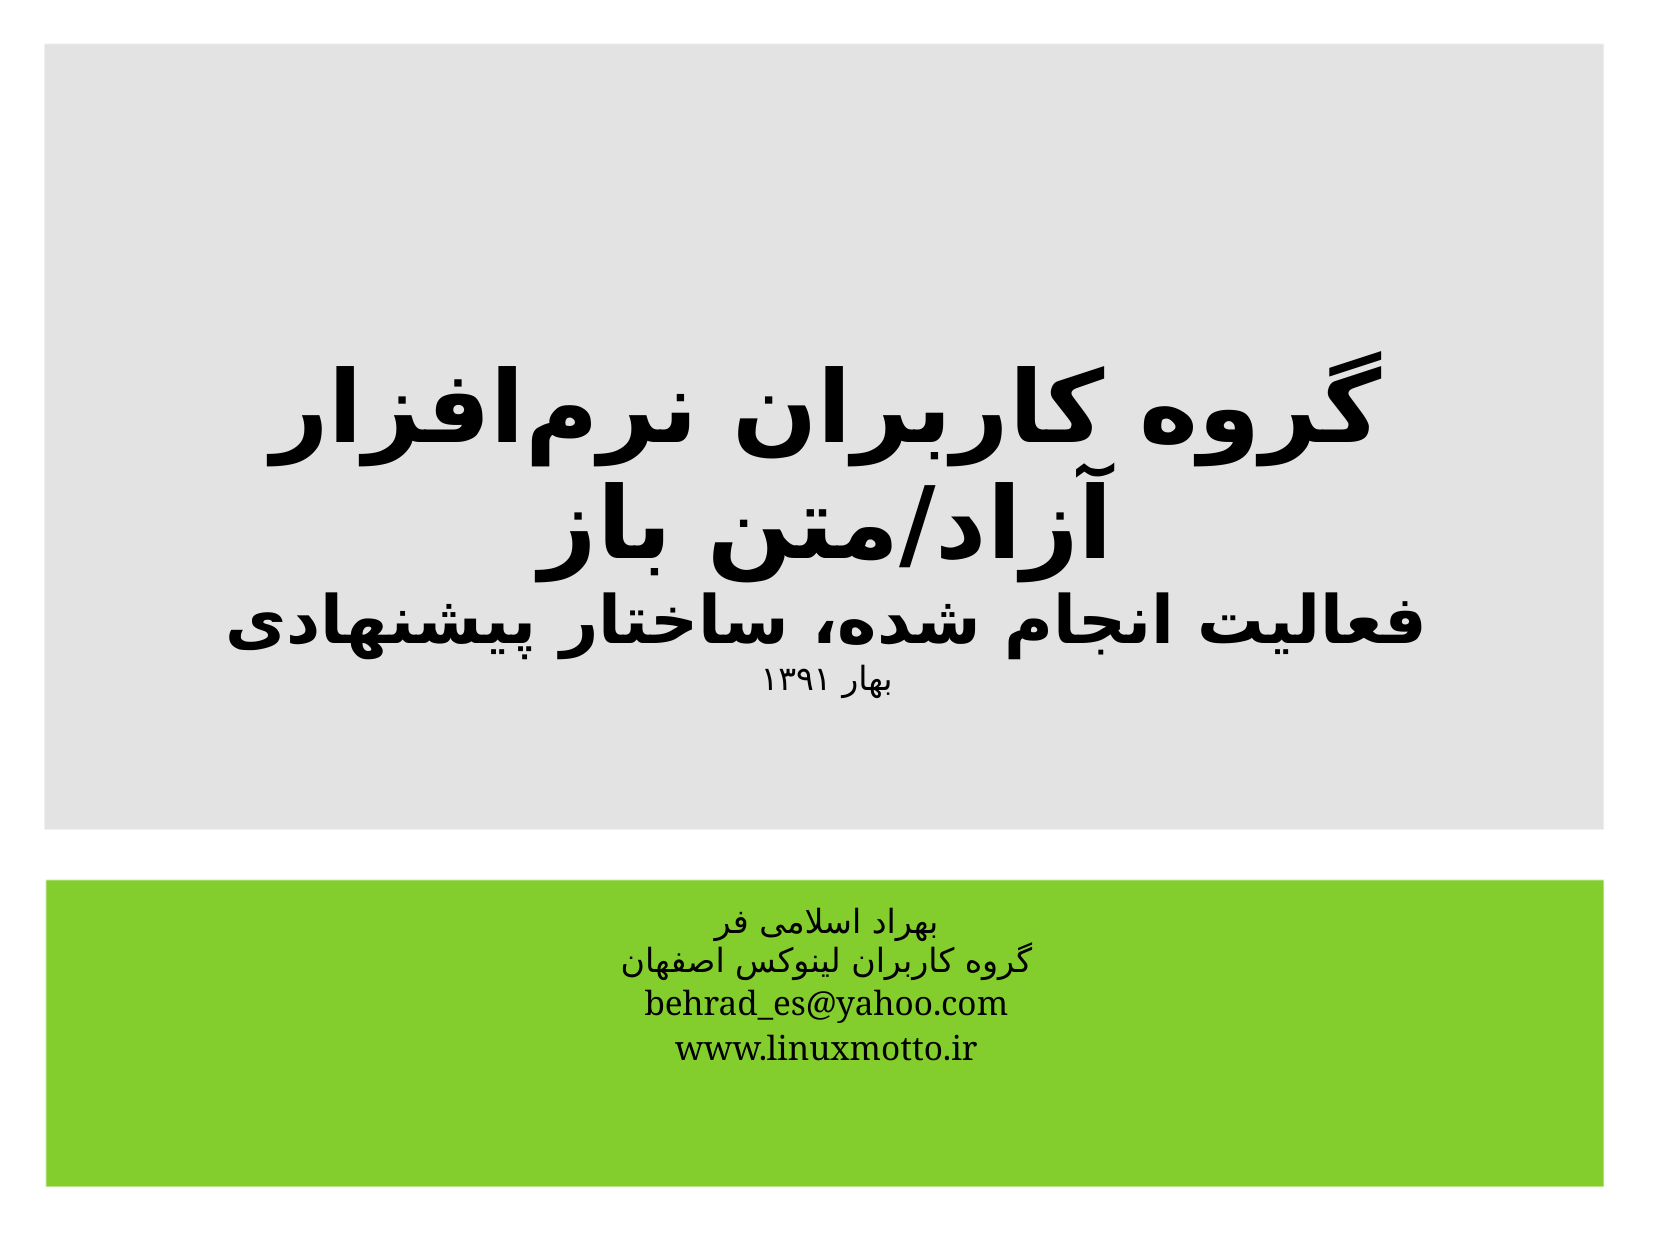

گروه کاربران نرم‌افزار آزاد/متن باز
فعالیت انجام شده، ساختار پیشنهادی
بهار ۱۳۹۱
بهراد اسلامی فر
گروه کاربران لینوکس اصفهان
behrad_es@yahoo.com
www.linuxmotto.ir